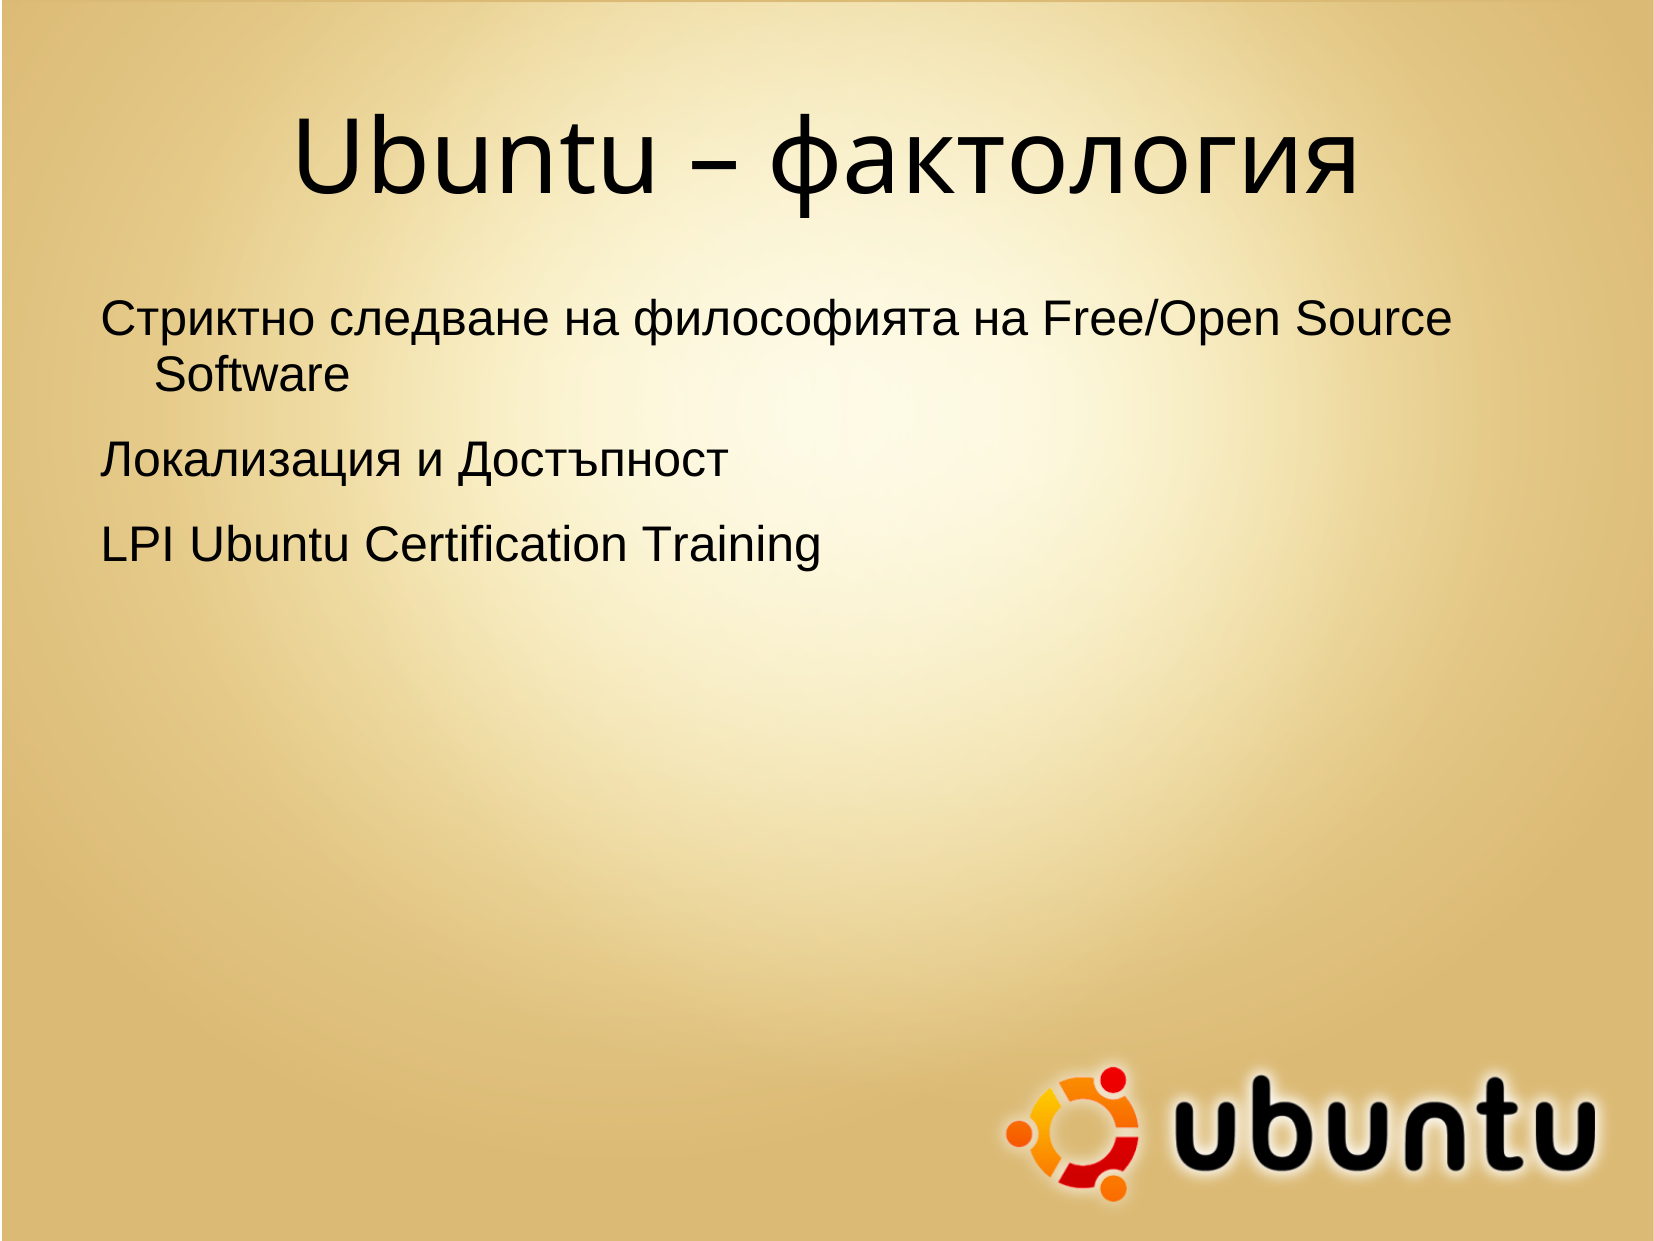

# Ubuntu – фактология
Стриктно следване на философията на Free/Open Source Software
Локализация и Достъпност
LPI Ubuntu Certification Training